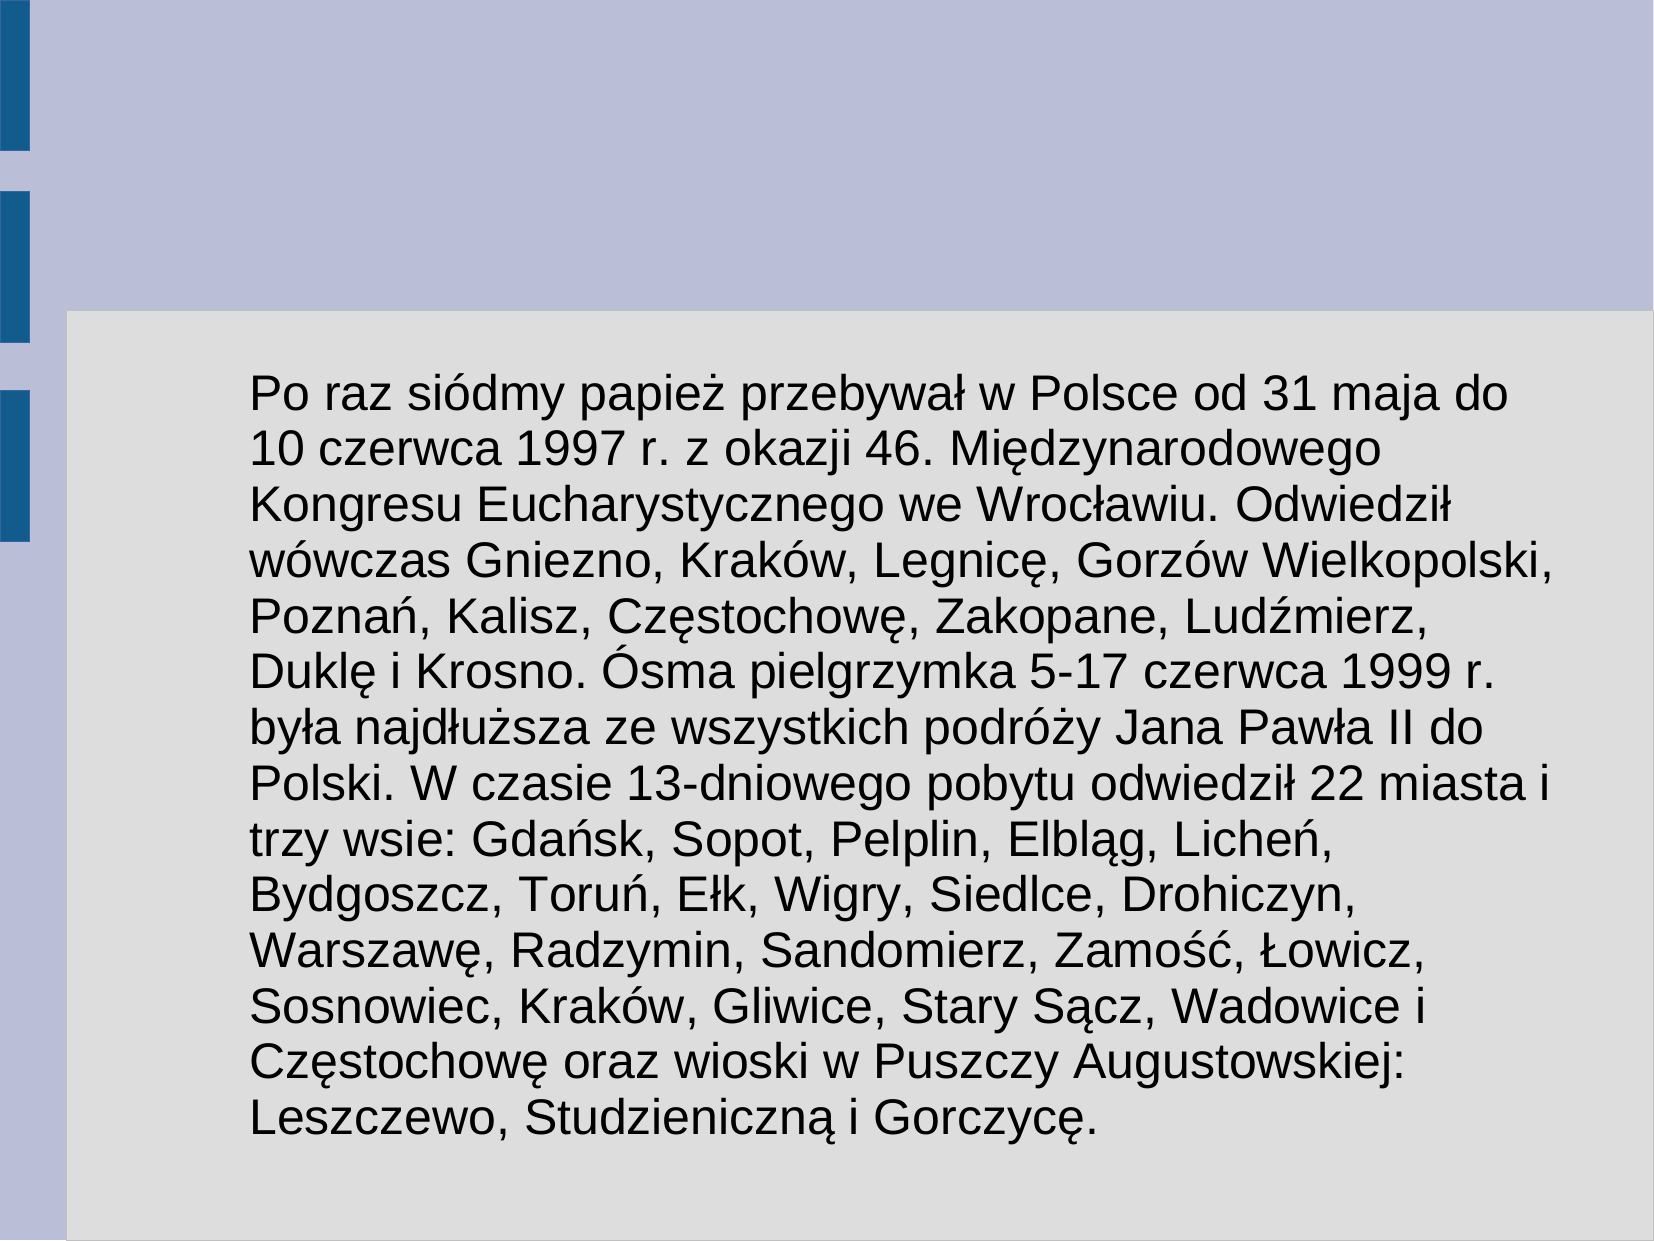

#
Po raz siódmy papież przebywał w Polsce od 31 maja do 10 czerwca 1997 r. z okazji 46. Międzynarodowego Kongresu Eucharystycznego we Wrocławiu. Odwiedził wówczas Gniezno, Kraków, Legnicę, Gorzów Wielkopolski, Poznań, Kalisz, Częstochowę, Zakopane, Ludźmierz, Duklę i Krosno. Ósma pielgrzymka 5-17 czerwca 1999 r. była najdłuższa ze wszystkich podróży Jana Pawła II do Polski. W czasie 13-dniowego pobytu odwiedził 22 miasta i trzy wsie: Gdańsk, Sopot, Pelplin, Elbląg, Licheń, Bydgoszcz, Toruń, Ełk, Wigry, Siedlce, Drohiczyn, Warszawę, Radzymin, Sandomierz, Zamość, Łowicz, Sosnowiec, Kraków, Gliwice, Stary Sącz, Wadowice i Częstochowę oraz wioski w Puszczy Augustowskiej: Leszczewo, Studzieniczną i Gorczycę.